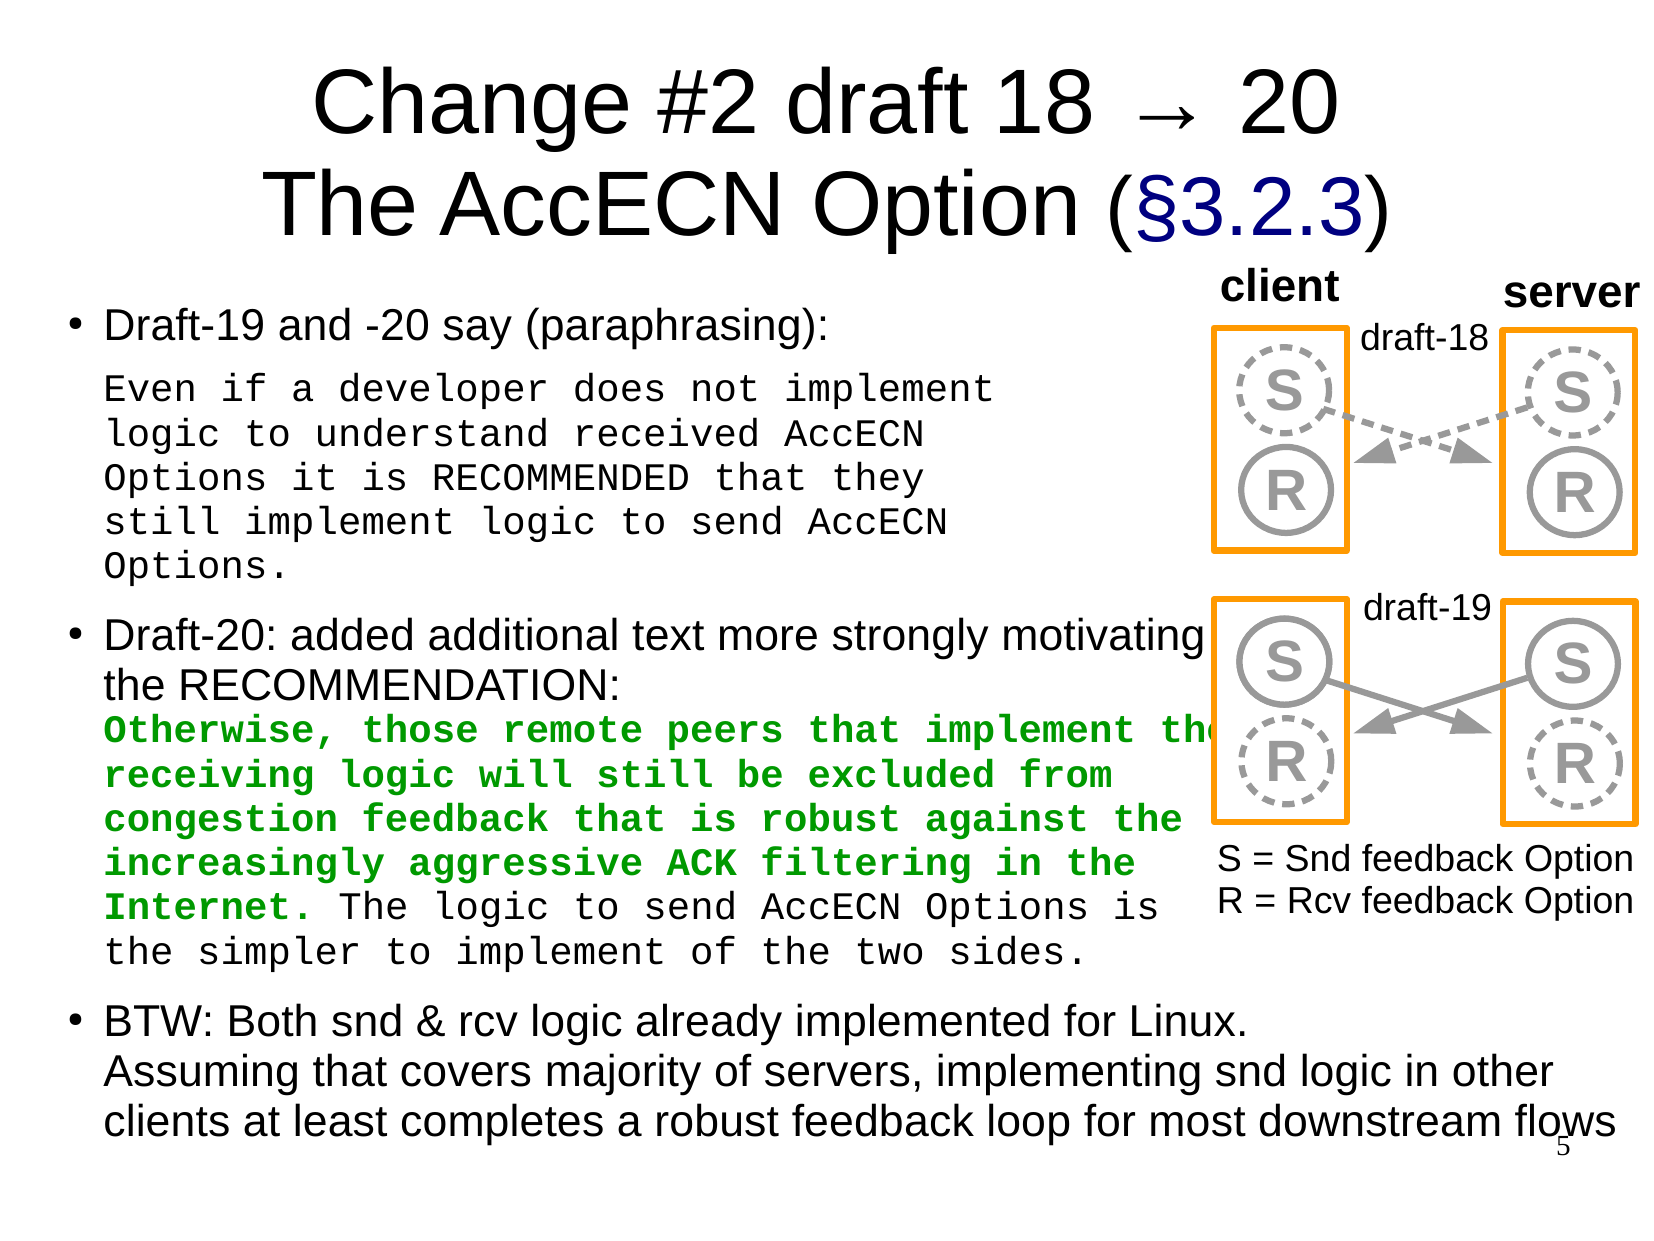

# Change #2 draft 18 → 20 The AccECN Option (§3.2.3)
client
server
Draft-19 and -20 say (paraphrasing):
Even if a developer does not implement
logic to understand received AccECN
Options it is RECOMMENDED that they
still implement logic to send AccECN
Options.
Draft-20: added additional text more strongly motivating
the RECOMMENDATION:
Otherwise, those remote peers that implement the
receiving logic will still be excluded from
congestion feedback that is robust against the
increasingly aggressive ACK filtering in the
Internet. The logic to send AccECN Options is
the simpler to implement of the two sides.
BTW: Both snd & rcv logic already implemented for Linux.
Assuming that covers majority of servers, implementing snd logic in other clients at least completes a robust feedback loop for most downstream flows
draft-18
S
S
R
R
draft-19
S
S
S
R
R
S = Snd feedback Option
R = Rcv feedback Option
5